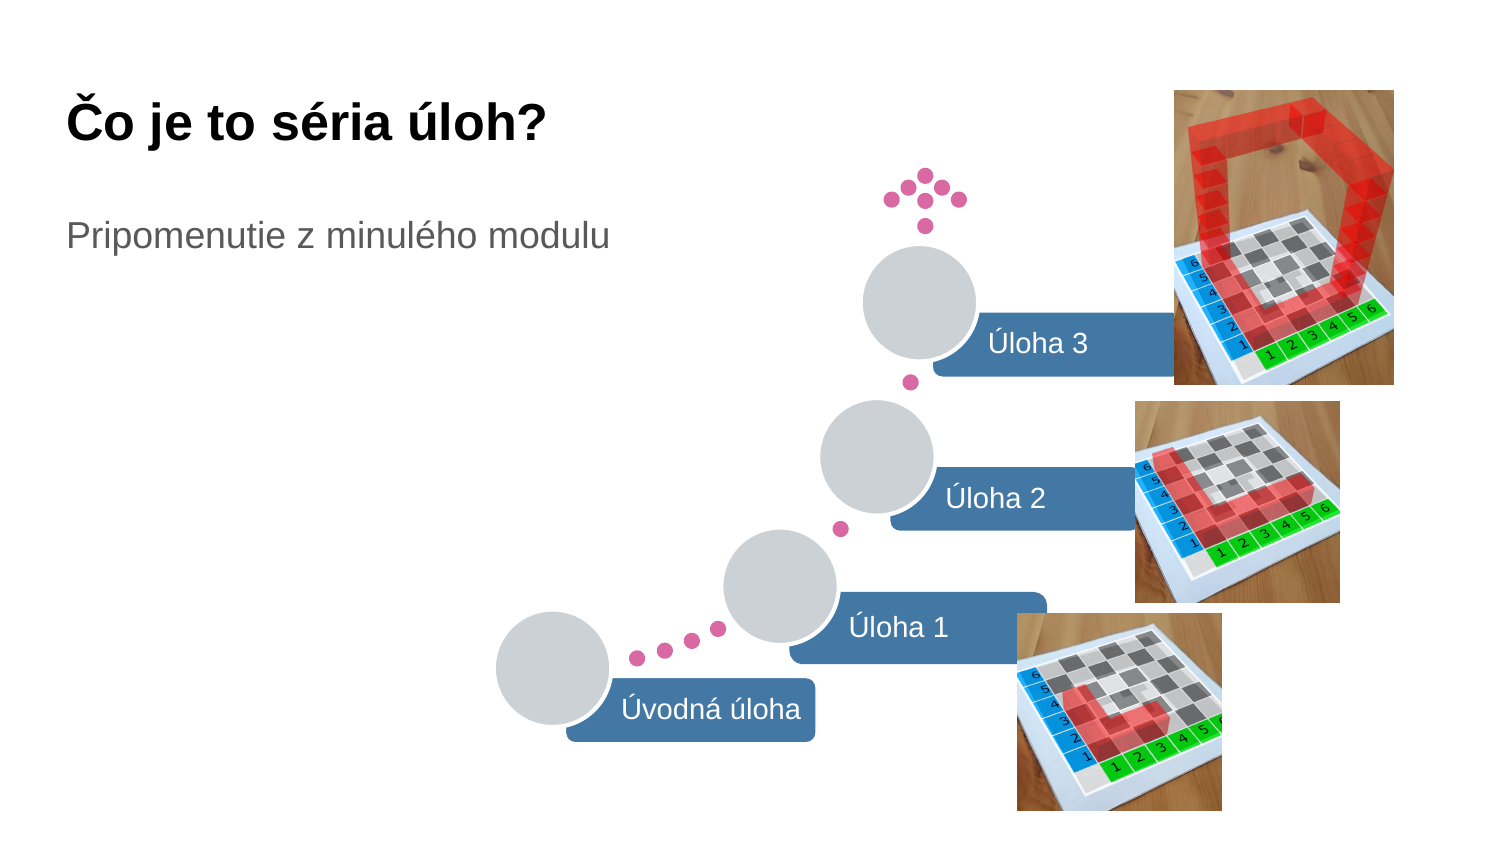

# Čo je to séria úloh?
Úloha 3
Úloha 2
Úloha 1
Úvodná úloha
Pripomenutie z minulého modulu